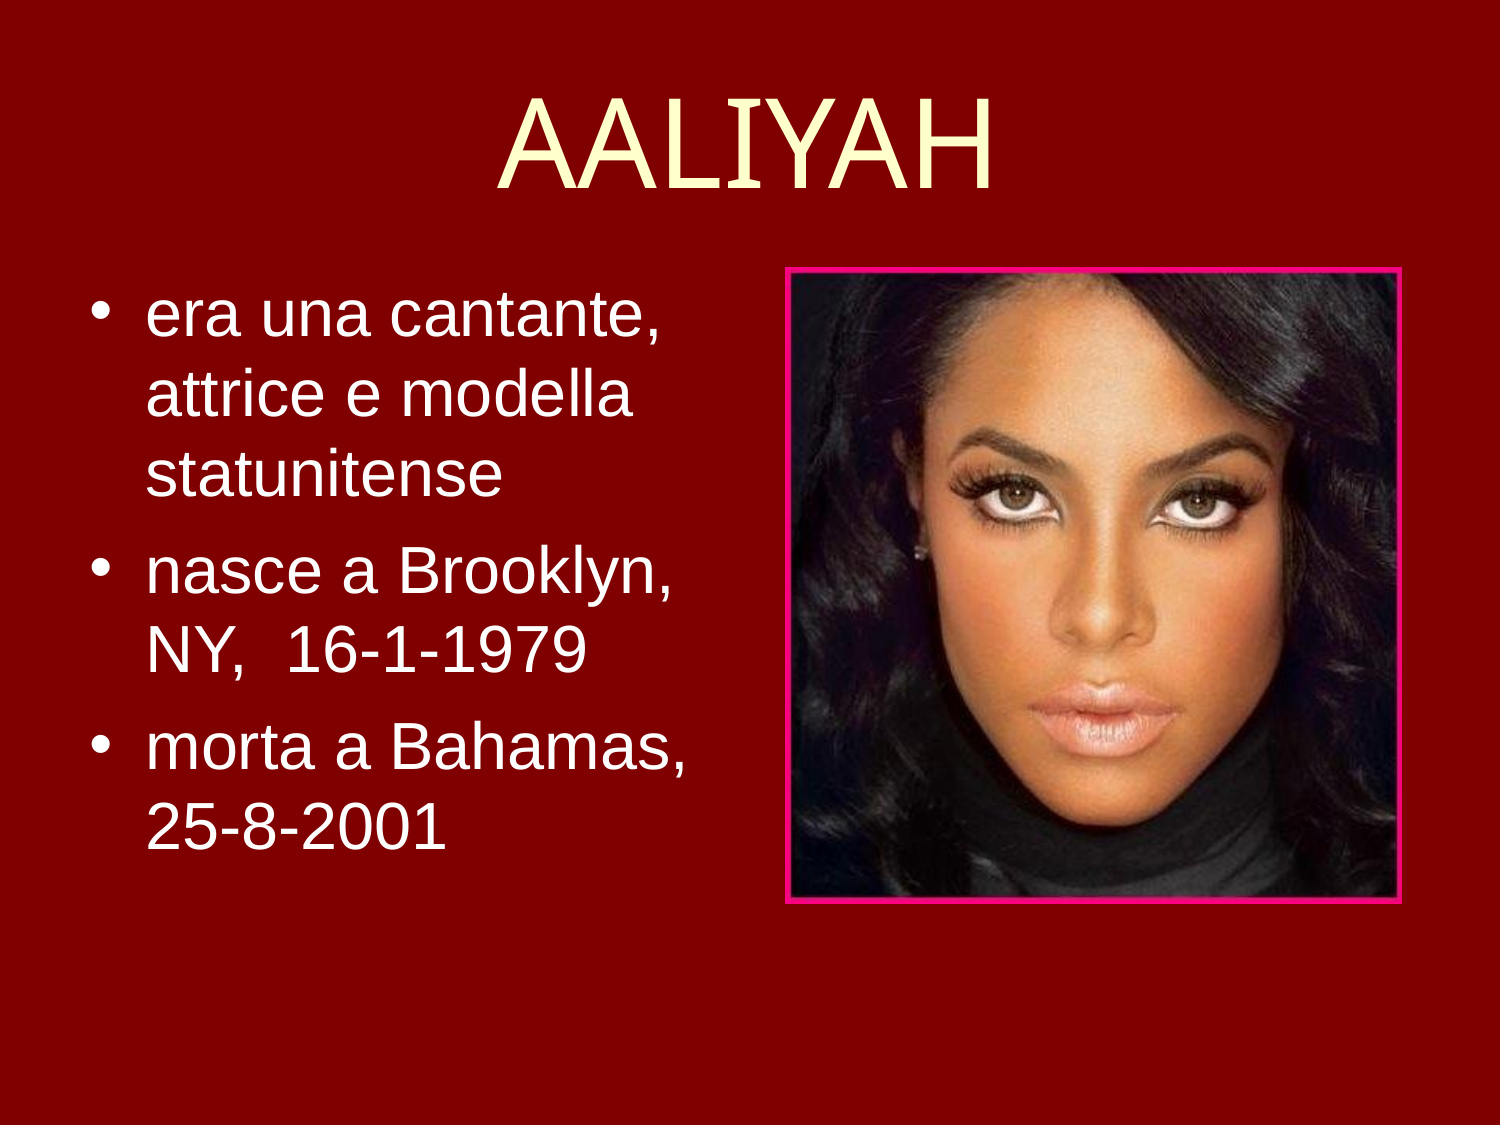

AALIYAH
era una cantante, attrice e modella statunitense
nasce a Brooklyn, NY, 16-1-1979
morta a Bahamas, 25-8-2001